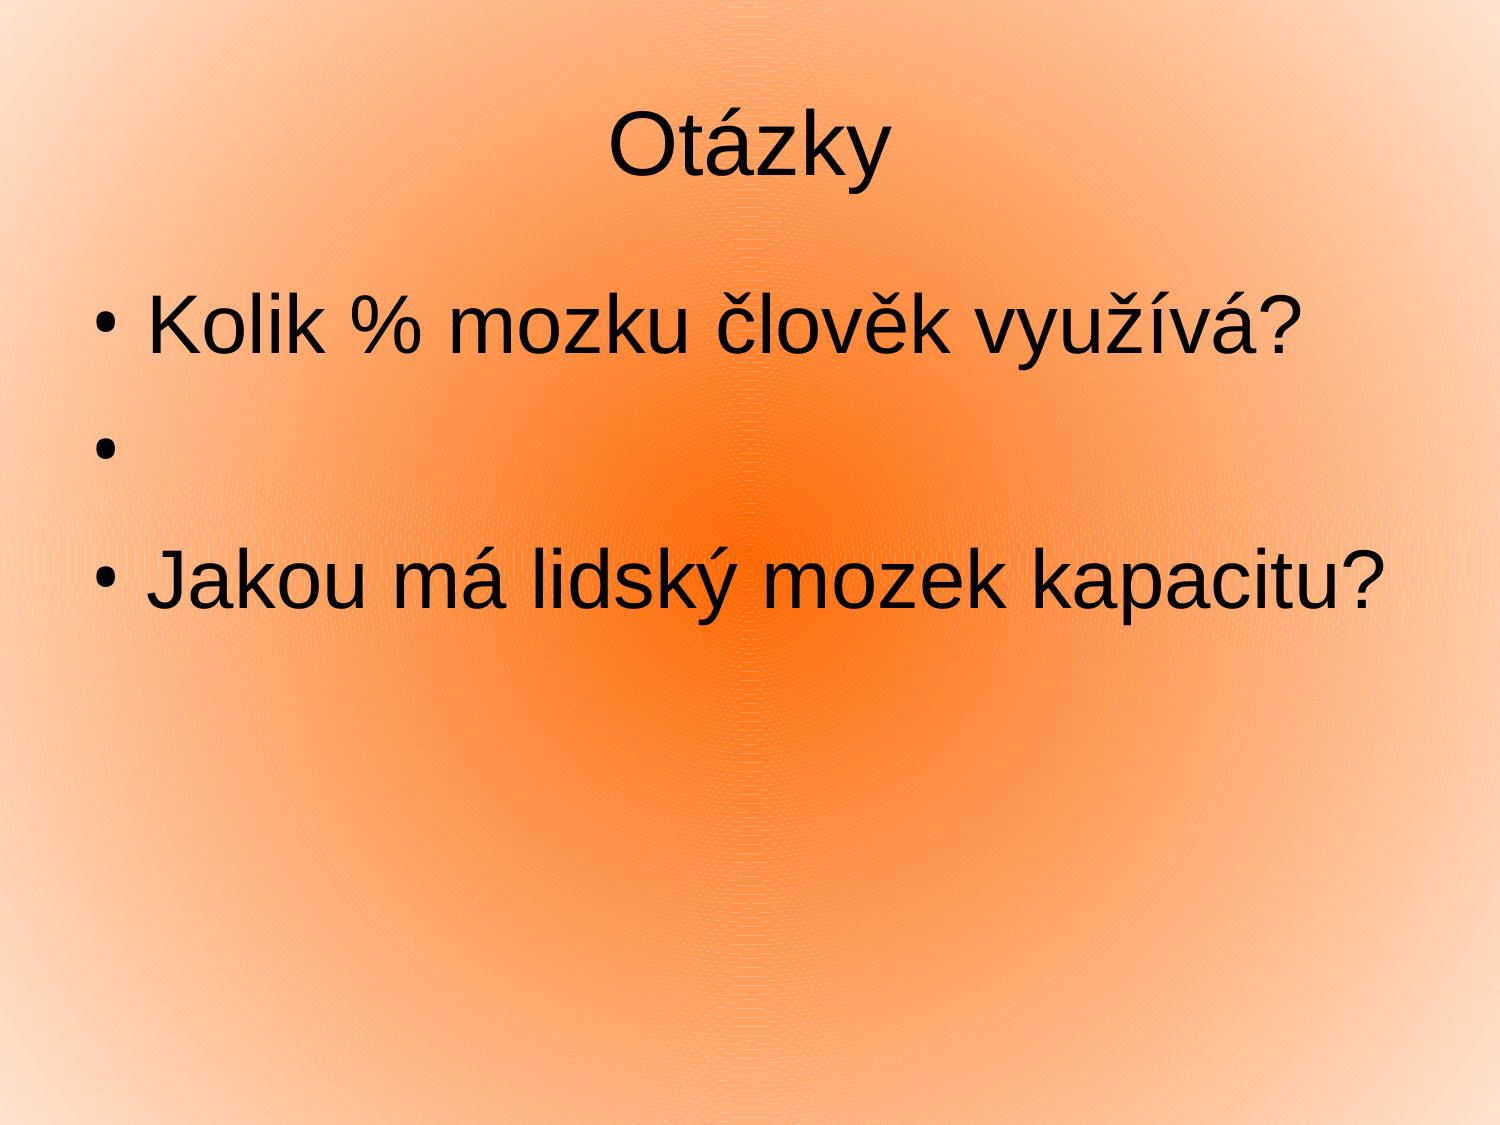

# Otázky
Kolik % mozku člověk využívá?
Jakou má lidský mozek kapacitu?